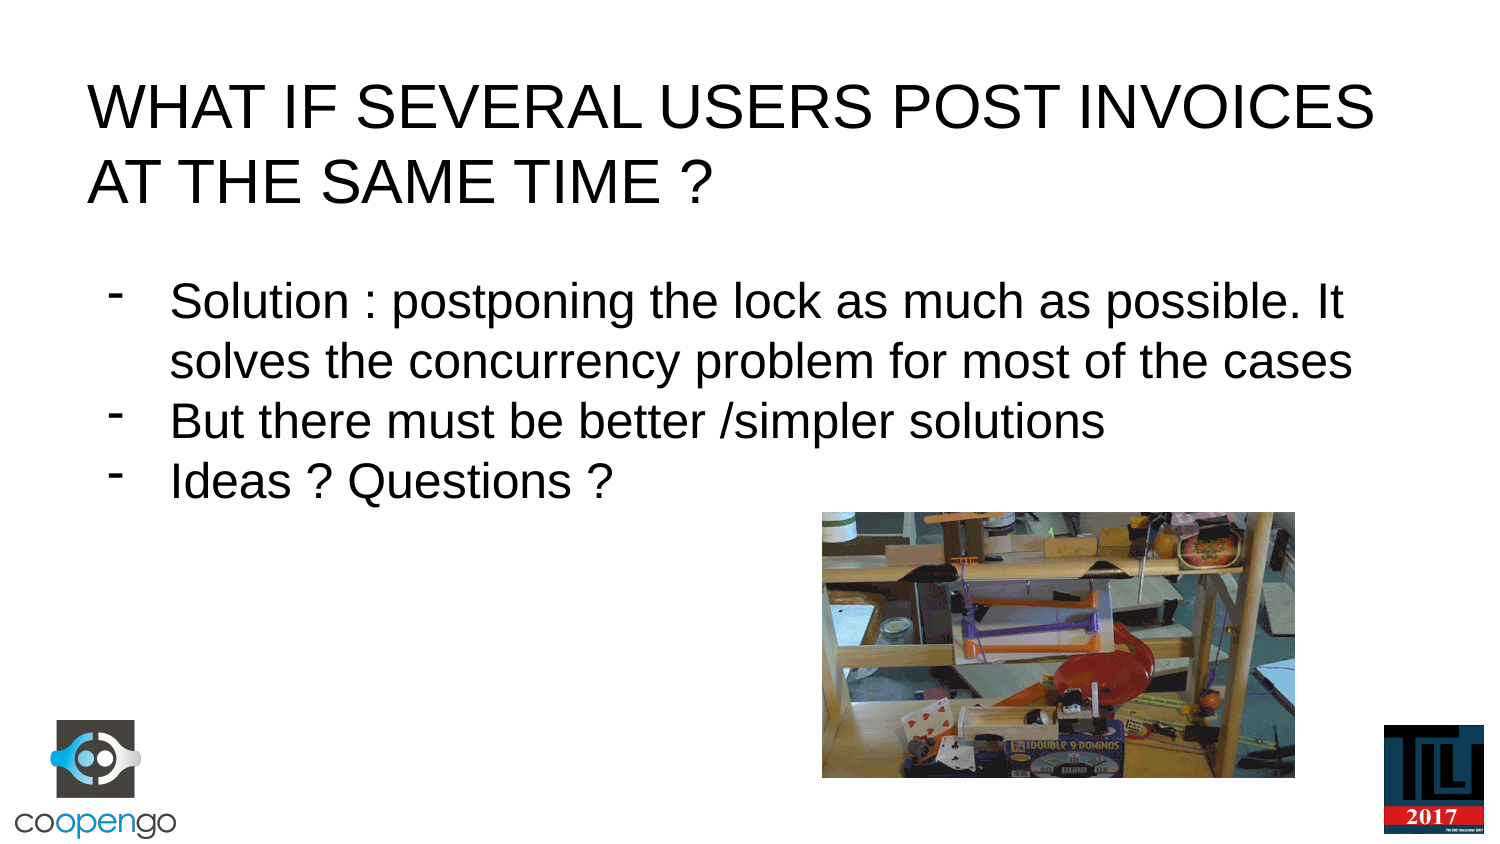

# WHAT IF SEVERAL USERS POST INVOICES AT THE SAME TIME ?
Solution : postponing the lock as much as possible. It solves the concurrency problem for most of the cases
But there must be better /simpler solutions
Ideas ? Questions ?